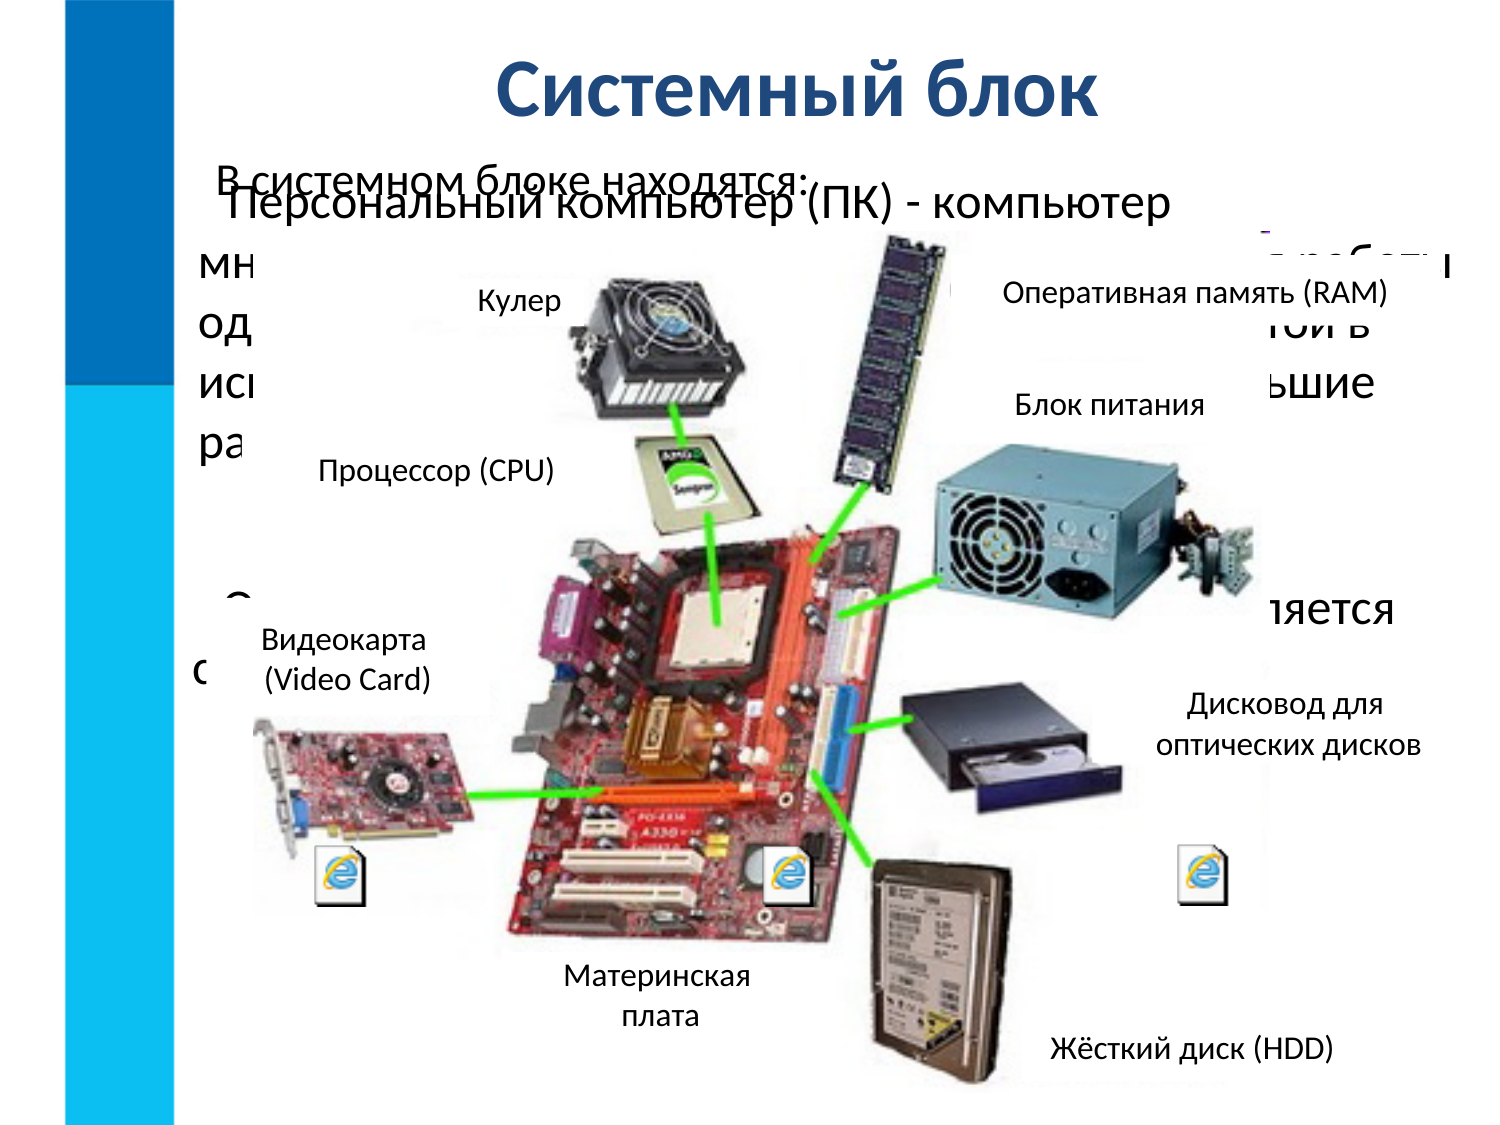

Системный блок
В системном блоке находятся:
Персональный компьютер (ПК) - компьютер многоцелевого назначения, предназначенный для работы одного человека (пользователя), достаточно простой в использовании и обслуживании, имеющий небольшие размеры и доступную стоимость.
Оперативная память (RAM)
Кулер
Блок питания
Процессор (CPU)
Видеокарта
(Video Card)
Дисковод для
оптических дисков
Материнская
плата
Жёсткий диск (HDD)
Основной частью персонального компьютера является системный блок.